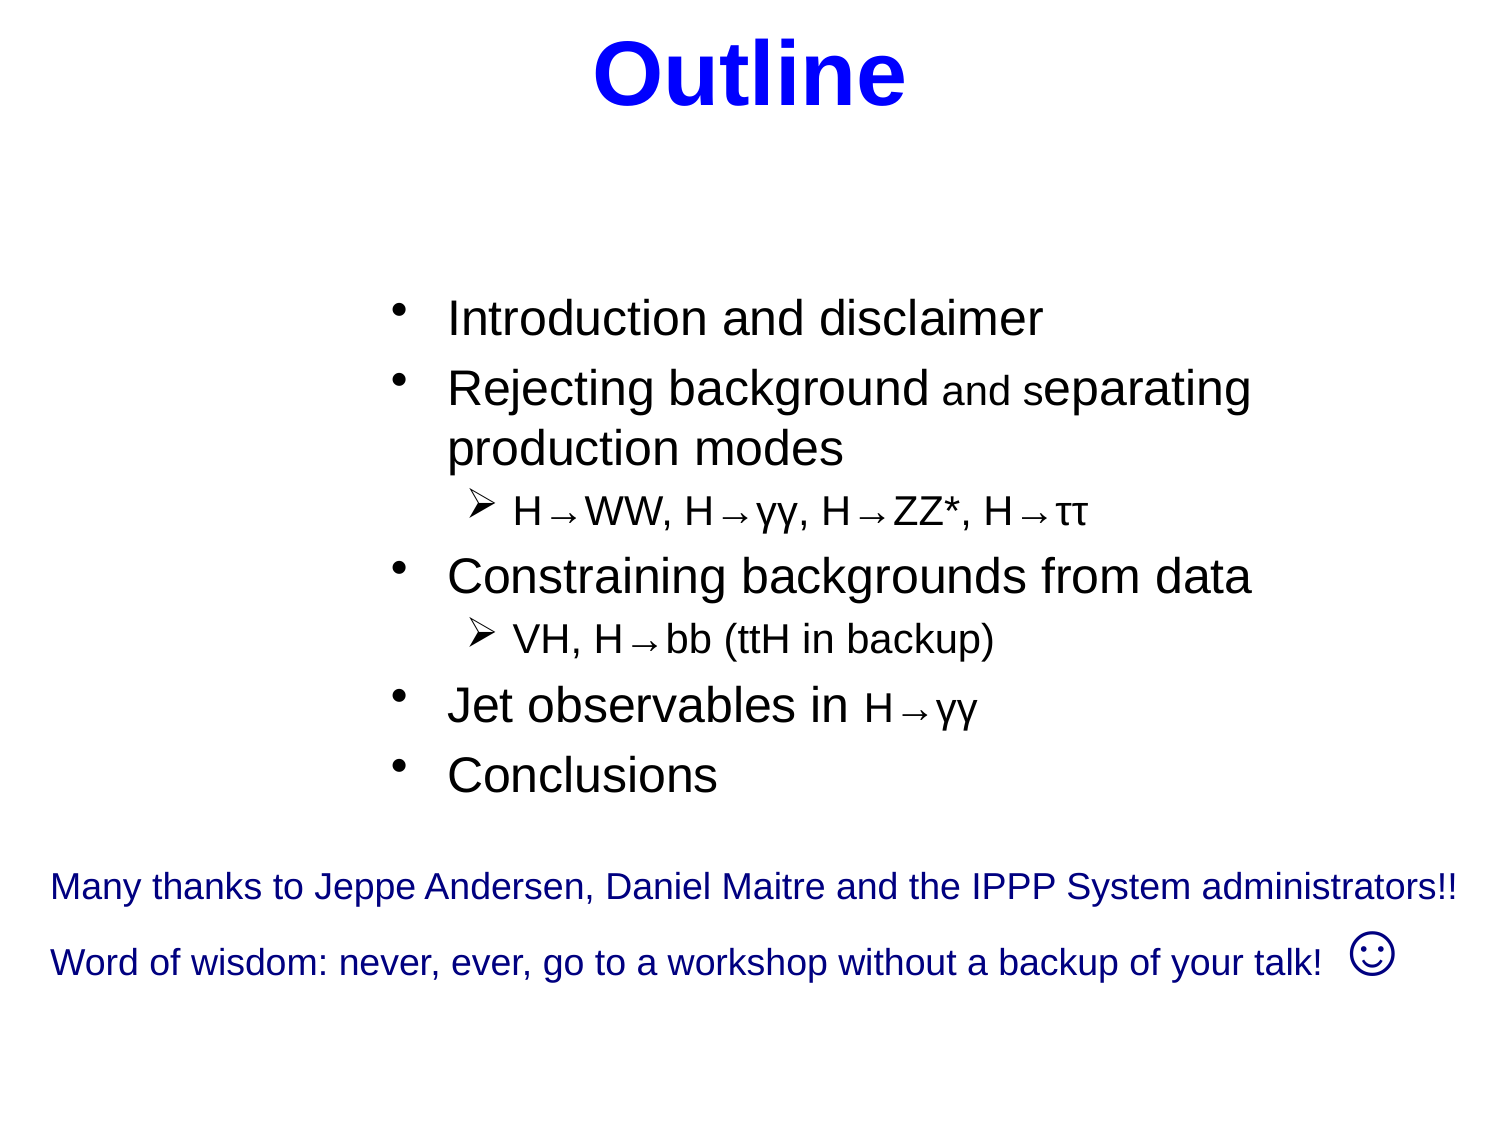

# Outline
Introduction and disclaimer
Rejecting background and separating production modes
H→WW, H→γγ, H→ZZ*, H→ττ
Constraining backgrounds from data
VH, H→bb (ttH in backup)
Jet observables in H→γγ
Conclusions
Many thanks to Jeppe Andersen, Daniel Maitre and the IPPP System administrators!!
Word of wisdom: never, ever, go to a workshop without a backup of your talk! ☺